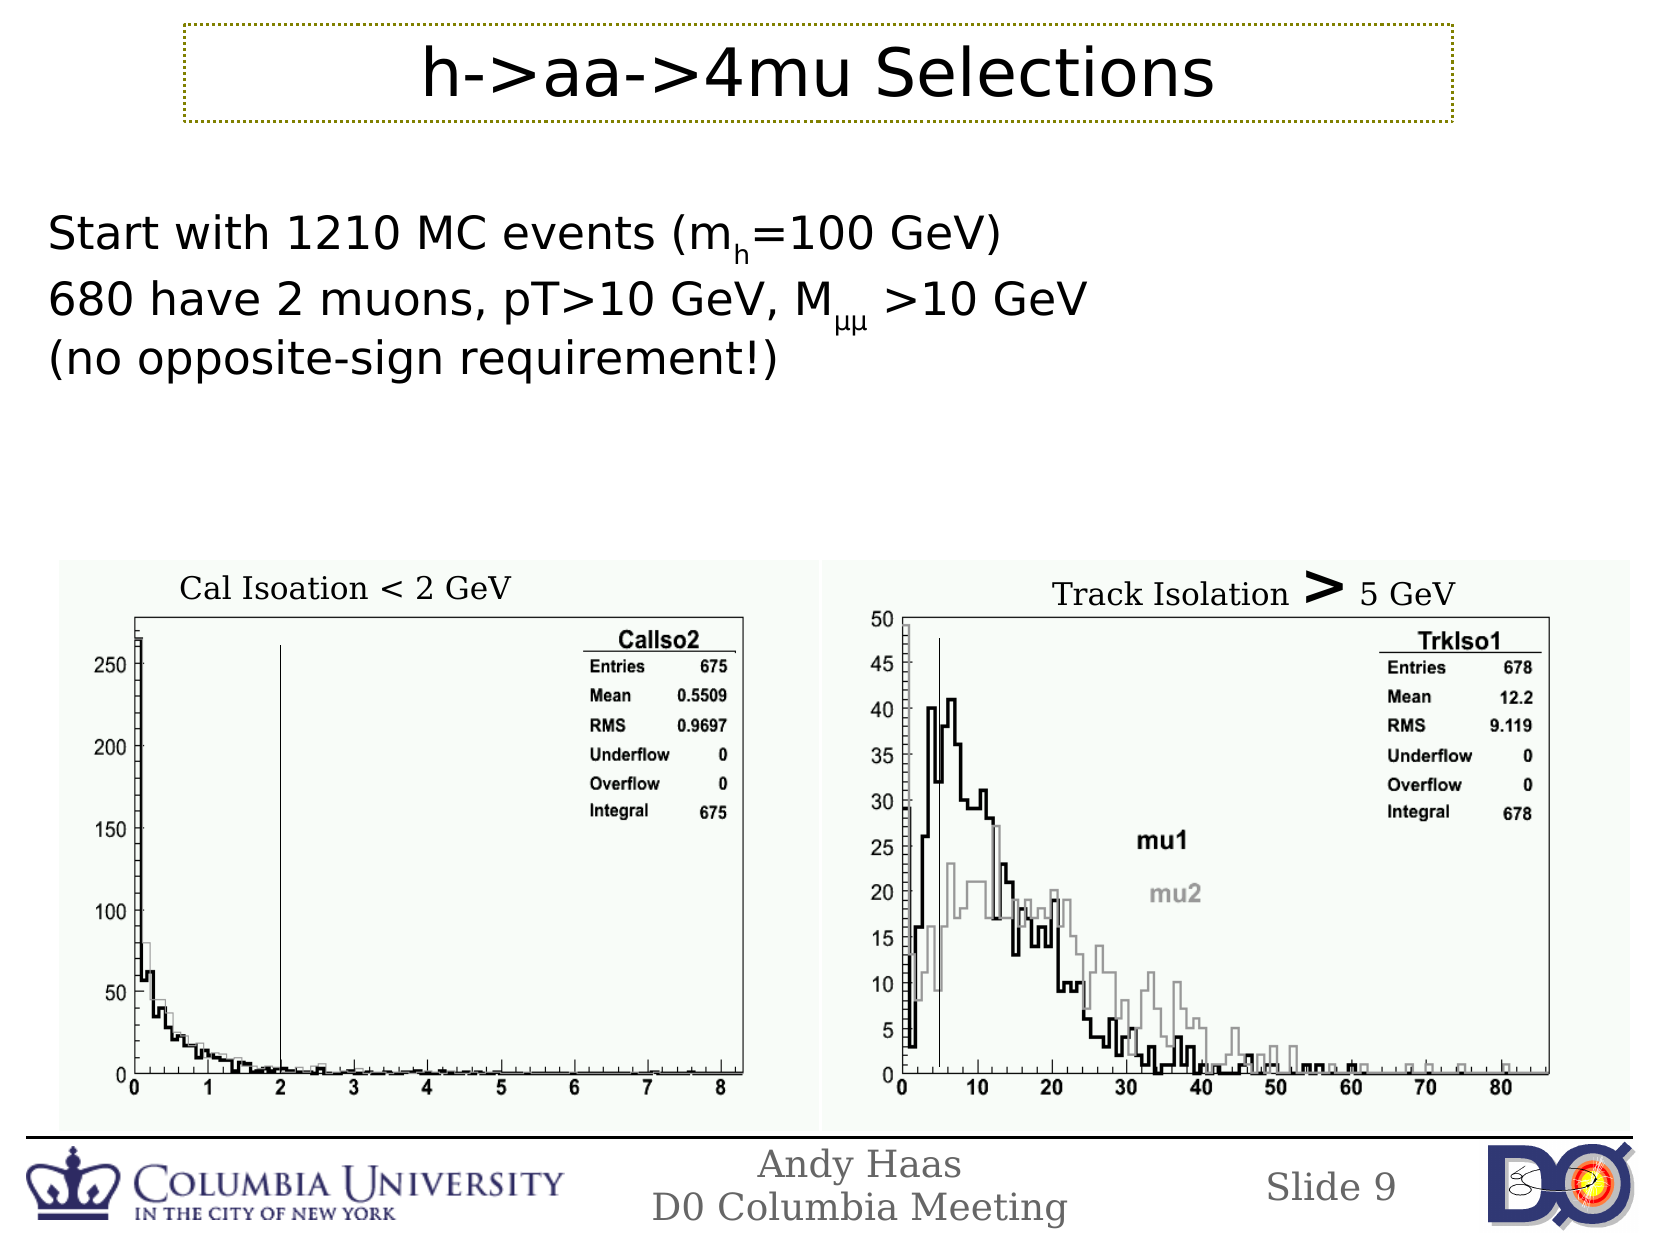

# h->aa->4mu Selections
Start with 1210 MC events (mh=100 GeV)
680 have 2 muons, pT>10 GeV, Mµµ >10 GeV
(no opposite-sign requirement!)
Track Isolation > 5 GeV
Cal Isoation < 2 GeV